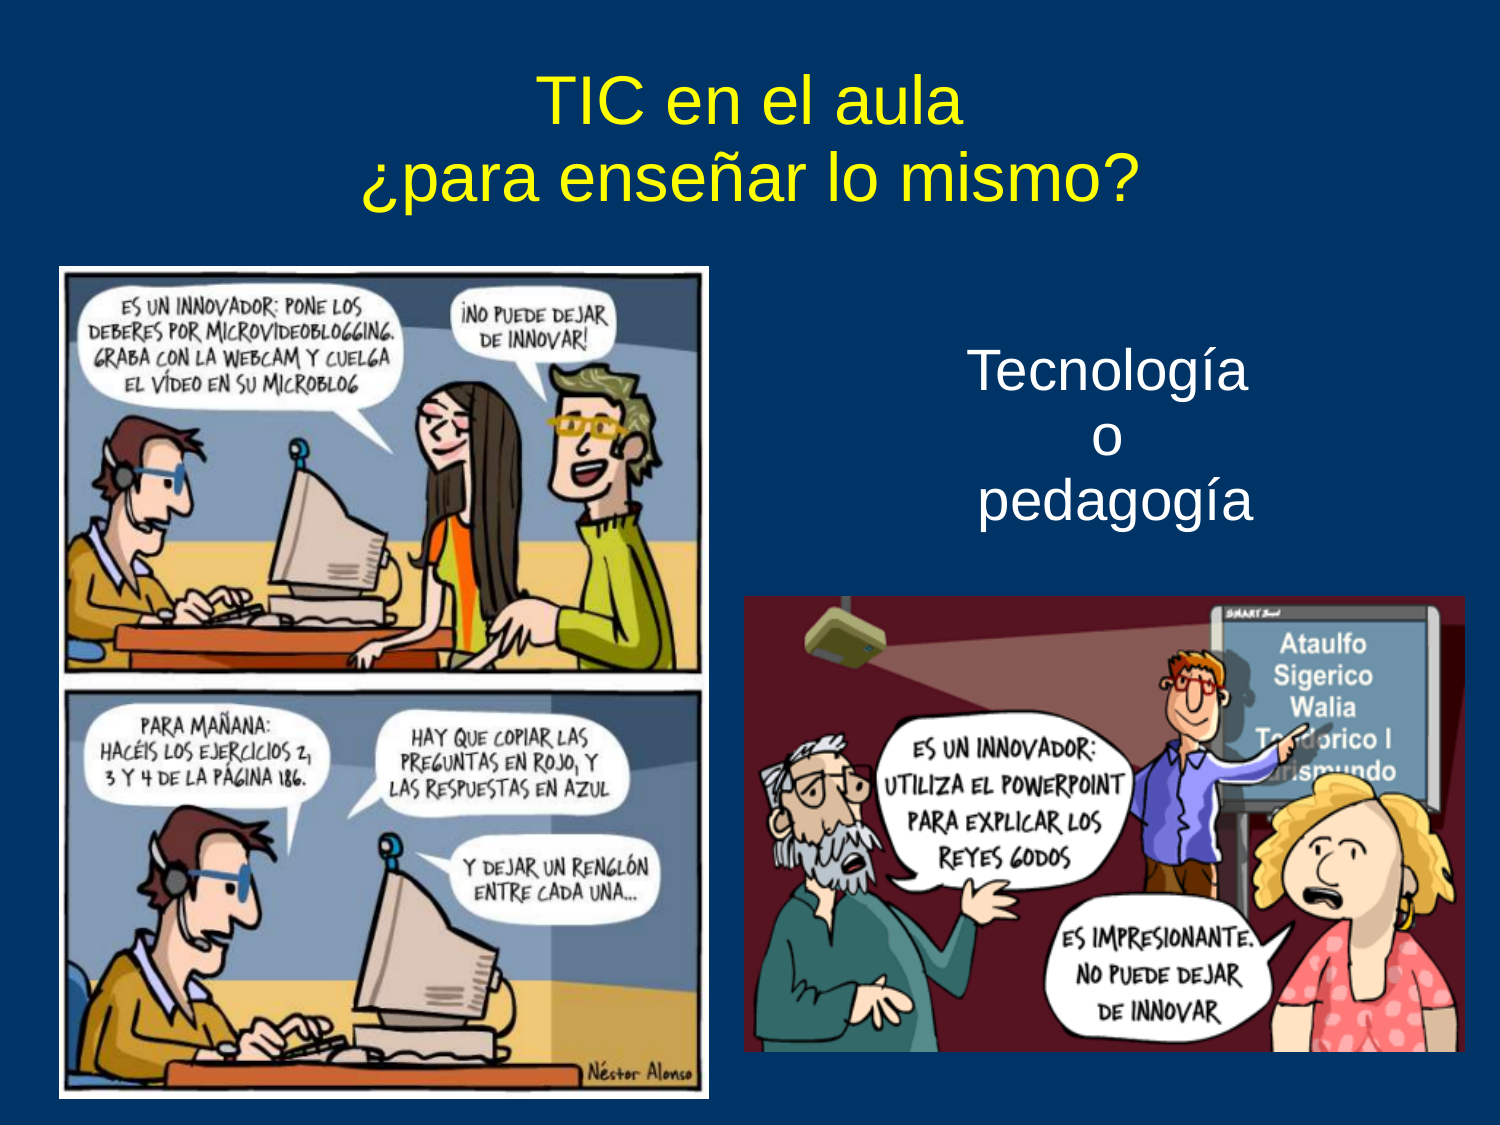

# TIC en el aula ¿para enseñar lo mismo?
Tecnología
o
pedagogía